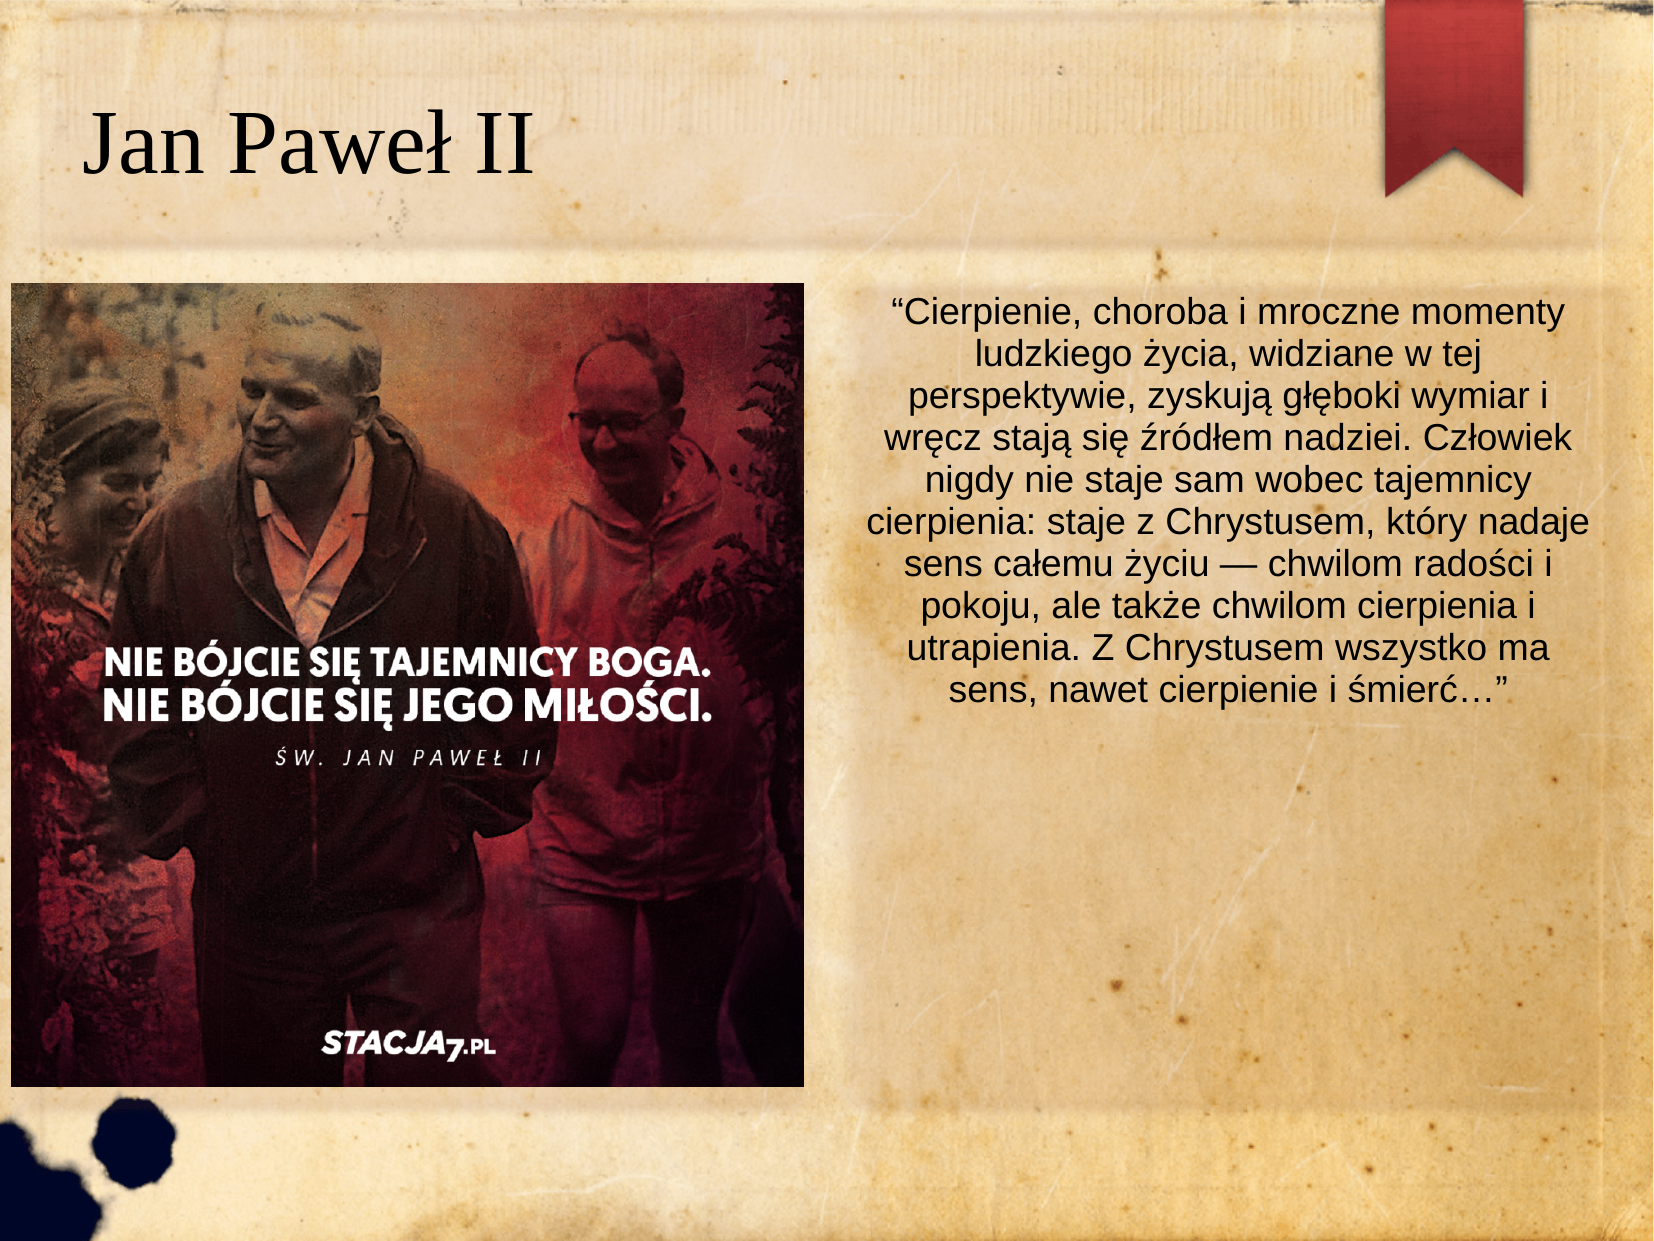

# Jan Paweł II
“Cierpienie, choroba i mroczne momenty ludzkiego życia, widziane w tej perspektywie, zyskują głęboki wymiar i wręcz stają się źródłem nadziei. Człowiek nigdy nie staje sam wobec tajemnicy cierpienia: staje z Chrystusem, który nadaje sens całemu życiu — chwilom radości i pokoju, ale także chwilom cierpienia i utrapienia. Z Chrystusem wszystko ma sens, nawet cierpienie i śmierć…”